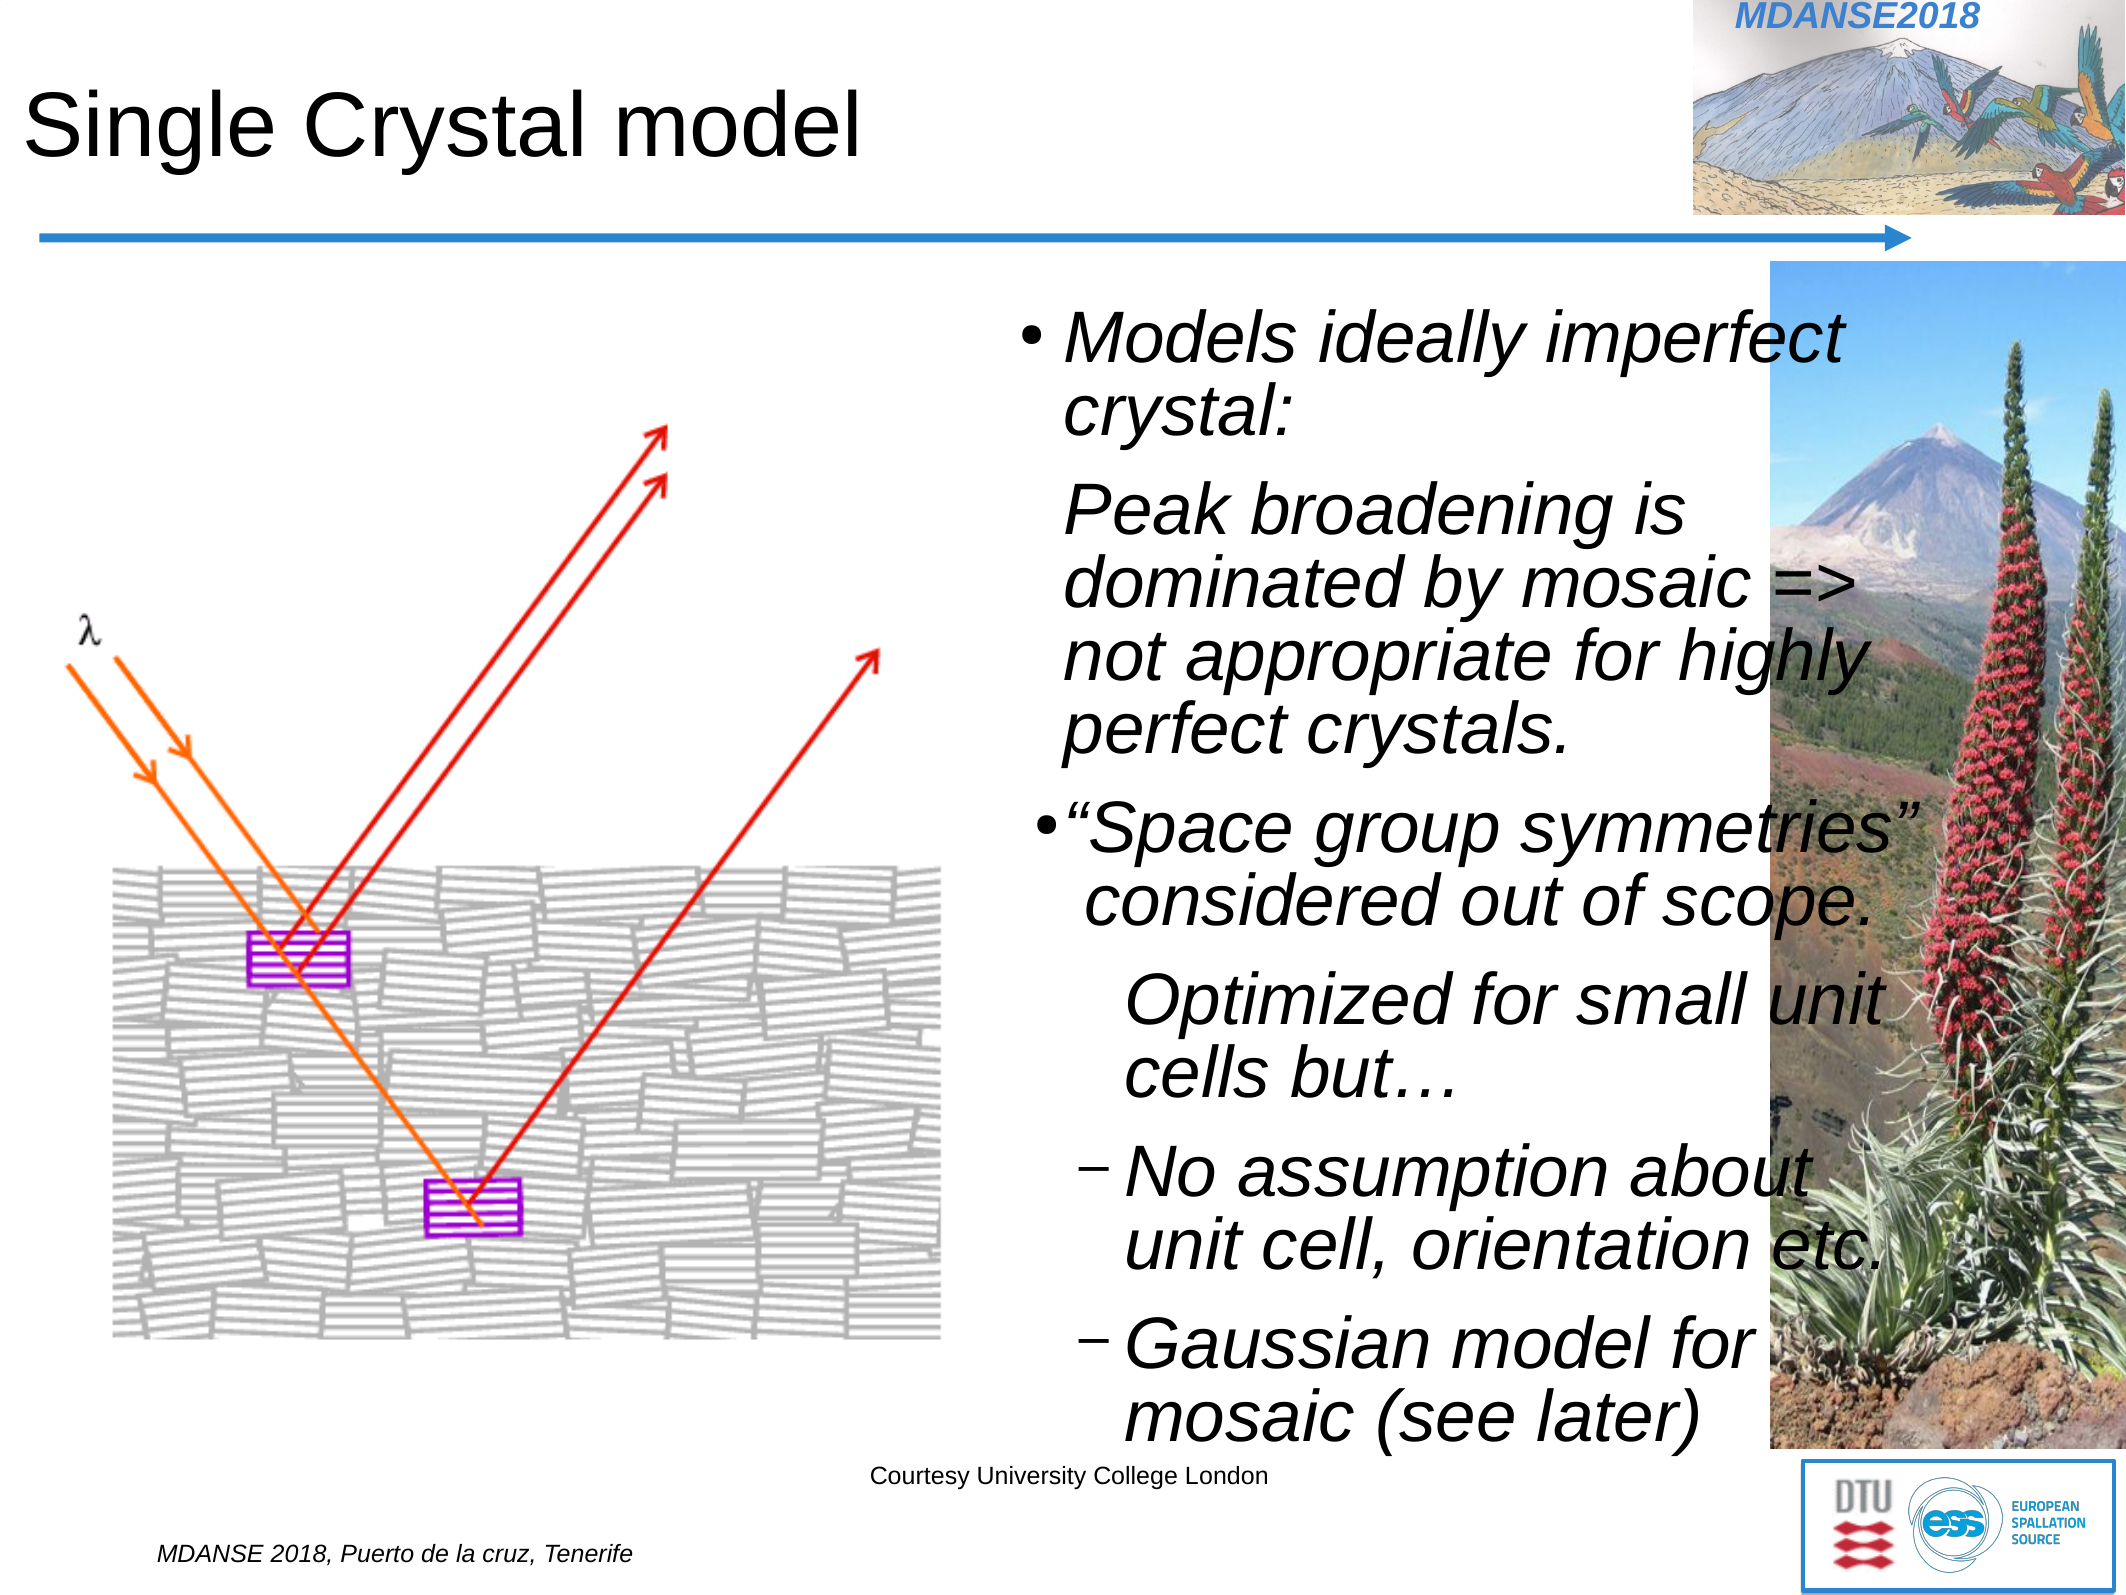

# Single Crystal model
Models ideally imperfect crystal:
Peak broadening is dominated by mosaic => not appropriate for highly perfect crystals.
“Space group symmetries” considered out of scope.
Optimized for small unit cells but…
No assumption about unit cell, orientation etc.
Gaussian model for mosaic (see later)
Courtesy University College London